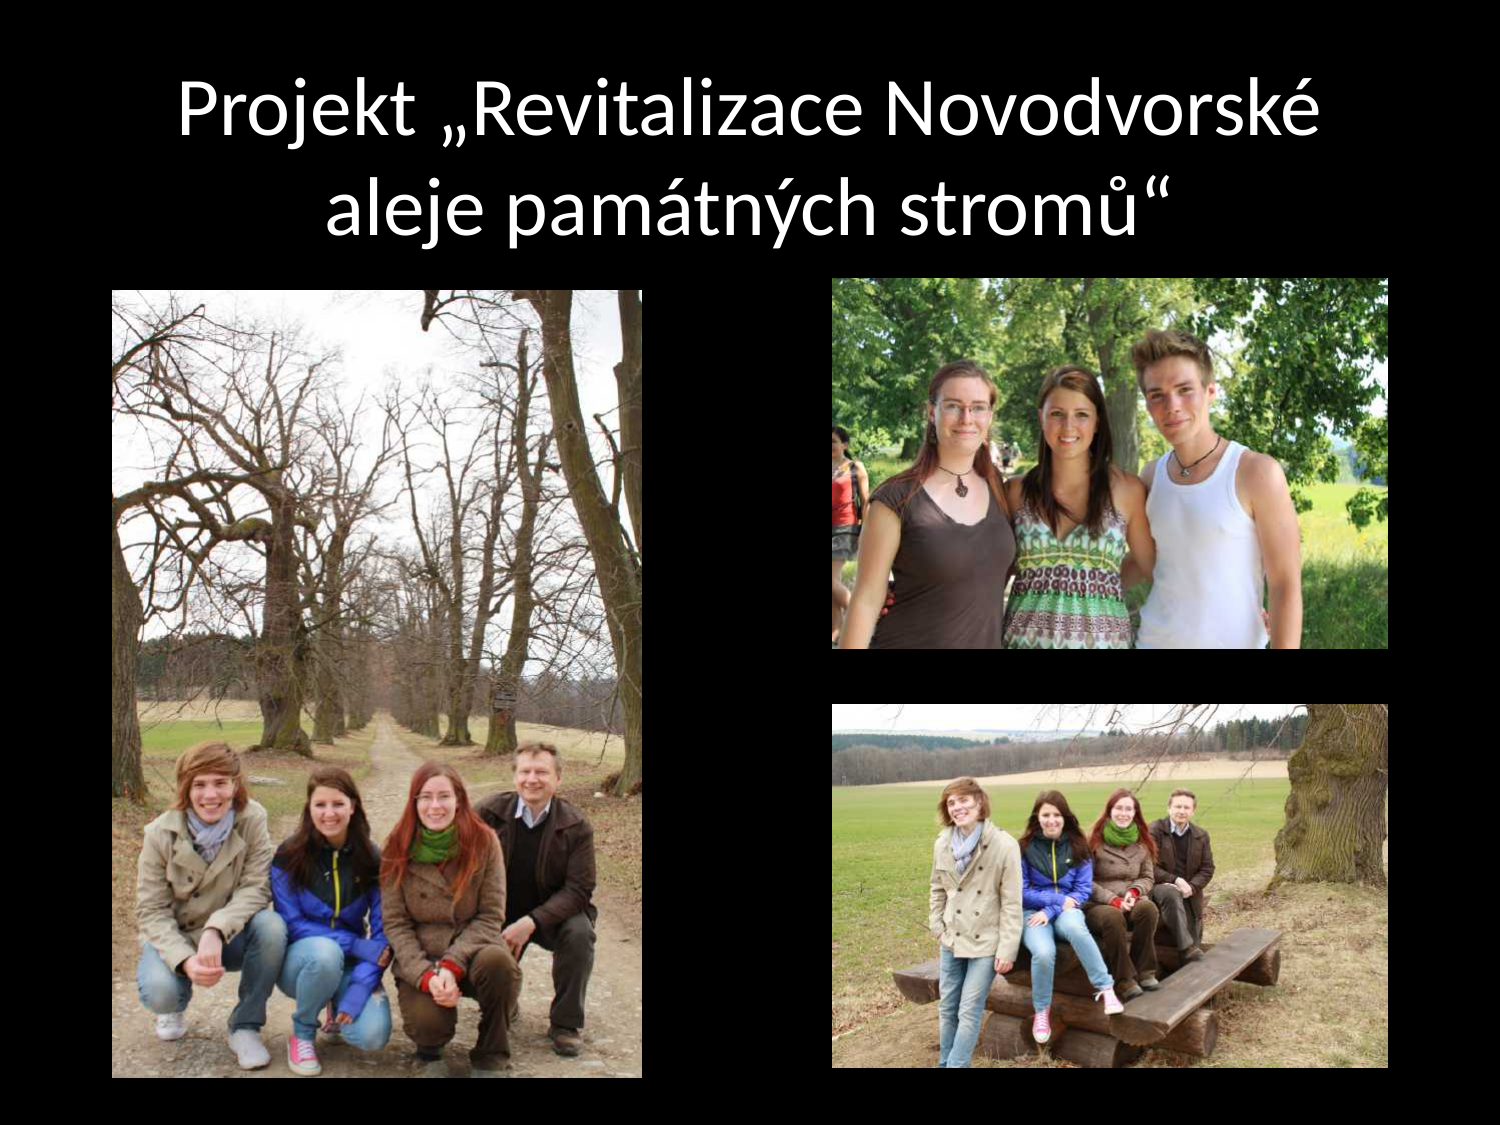

# Projekt „Revitalizace Novodvorské aleje památných stromů“